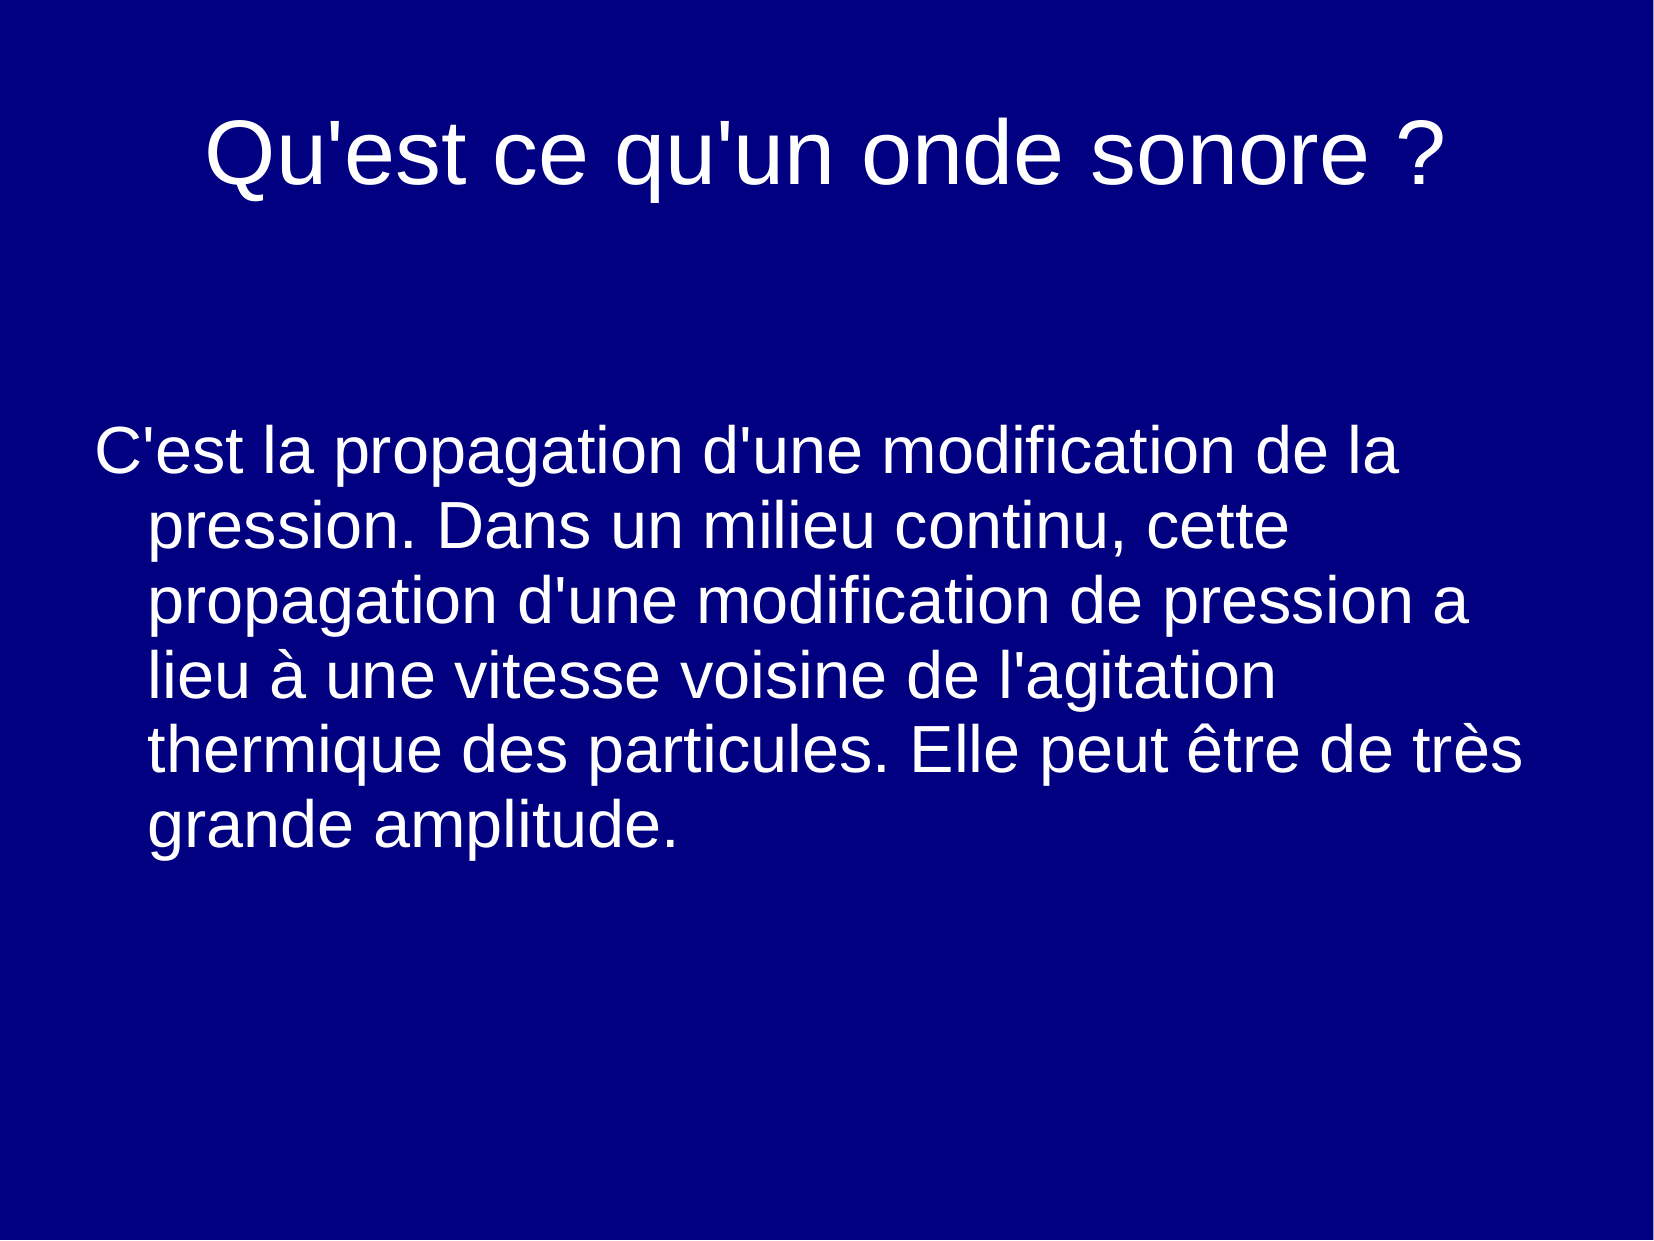

# Qu'est ce qu'un onde sonore ?
C'est la propagation d'une modification de la pression. Dans un milieu continu, cette propagation d'une modification de pression a lieu à une vitesse voisine de l'agitation thermique des particules. Elle peut être de très grande amplitude.